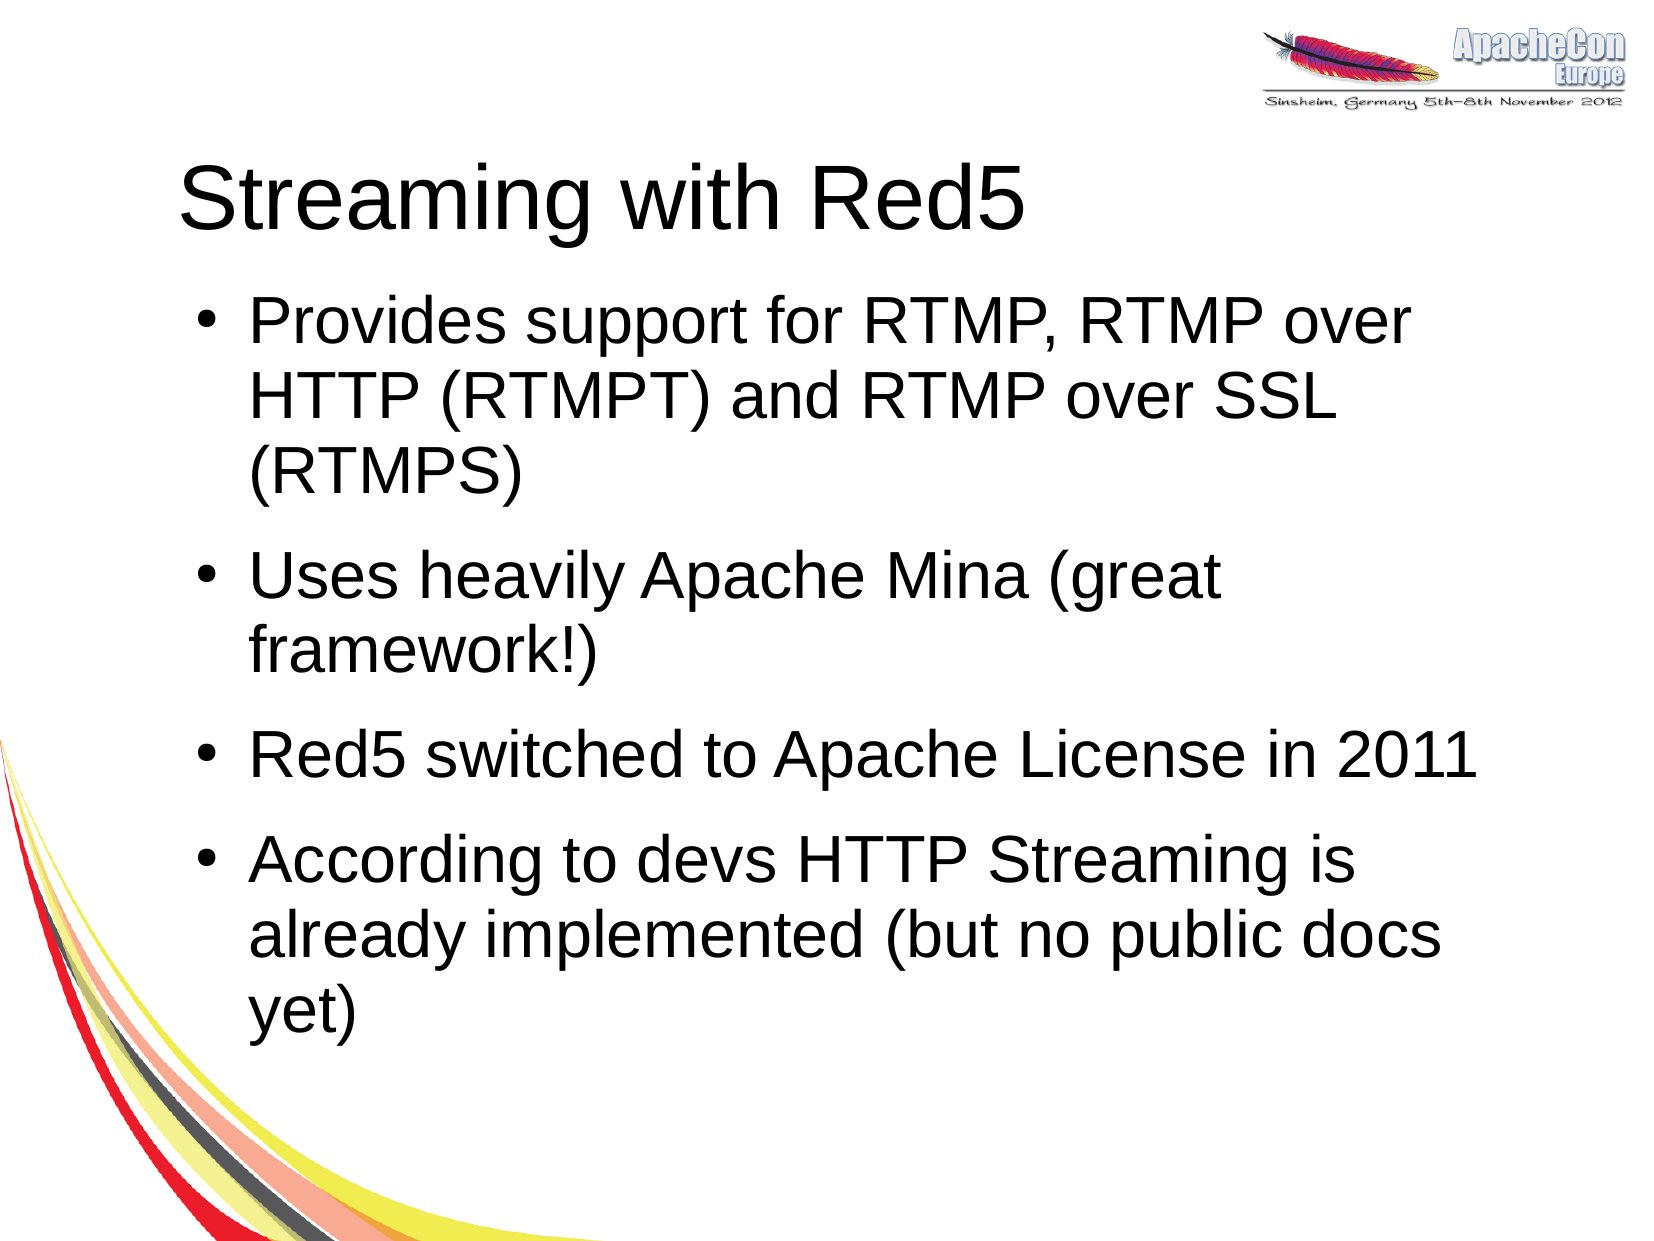

# Streaming with Red5
Provides support for RTMP, RTMP over HTTP (RTMPT) and RTMP over SSL (RTMPS)
Uses heavily Apache Mina (great framework!)
Red5 switched to Apache License in 2011
According to devs HTTP Streaming is already implemented (but no public docs yet)